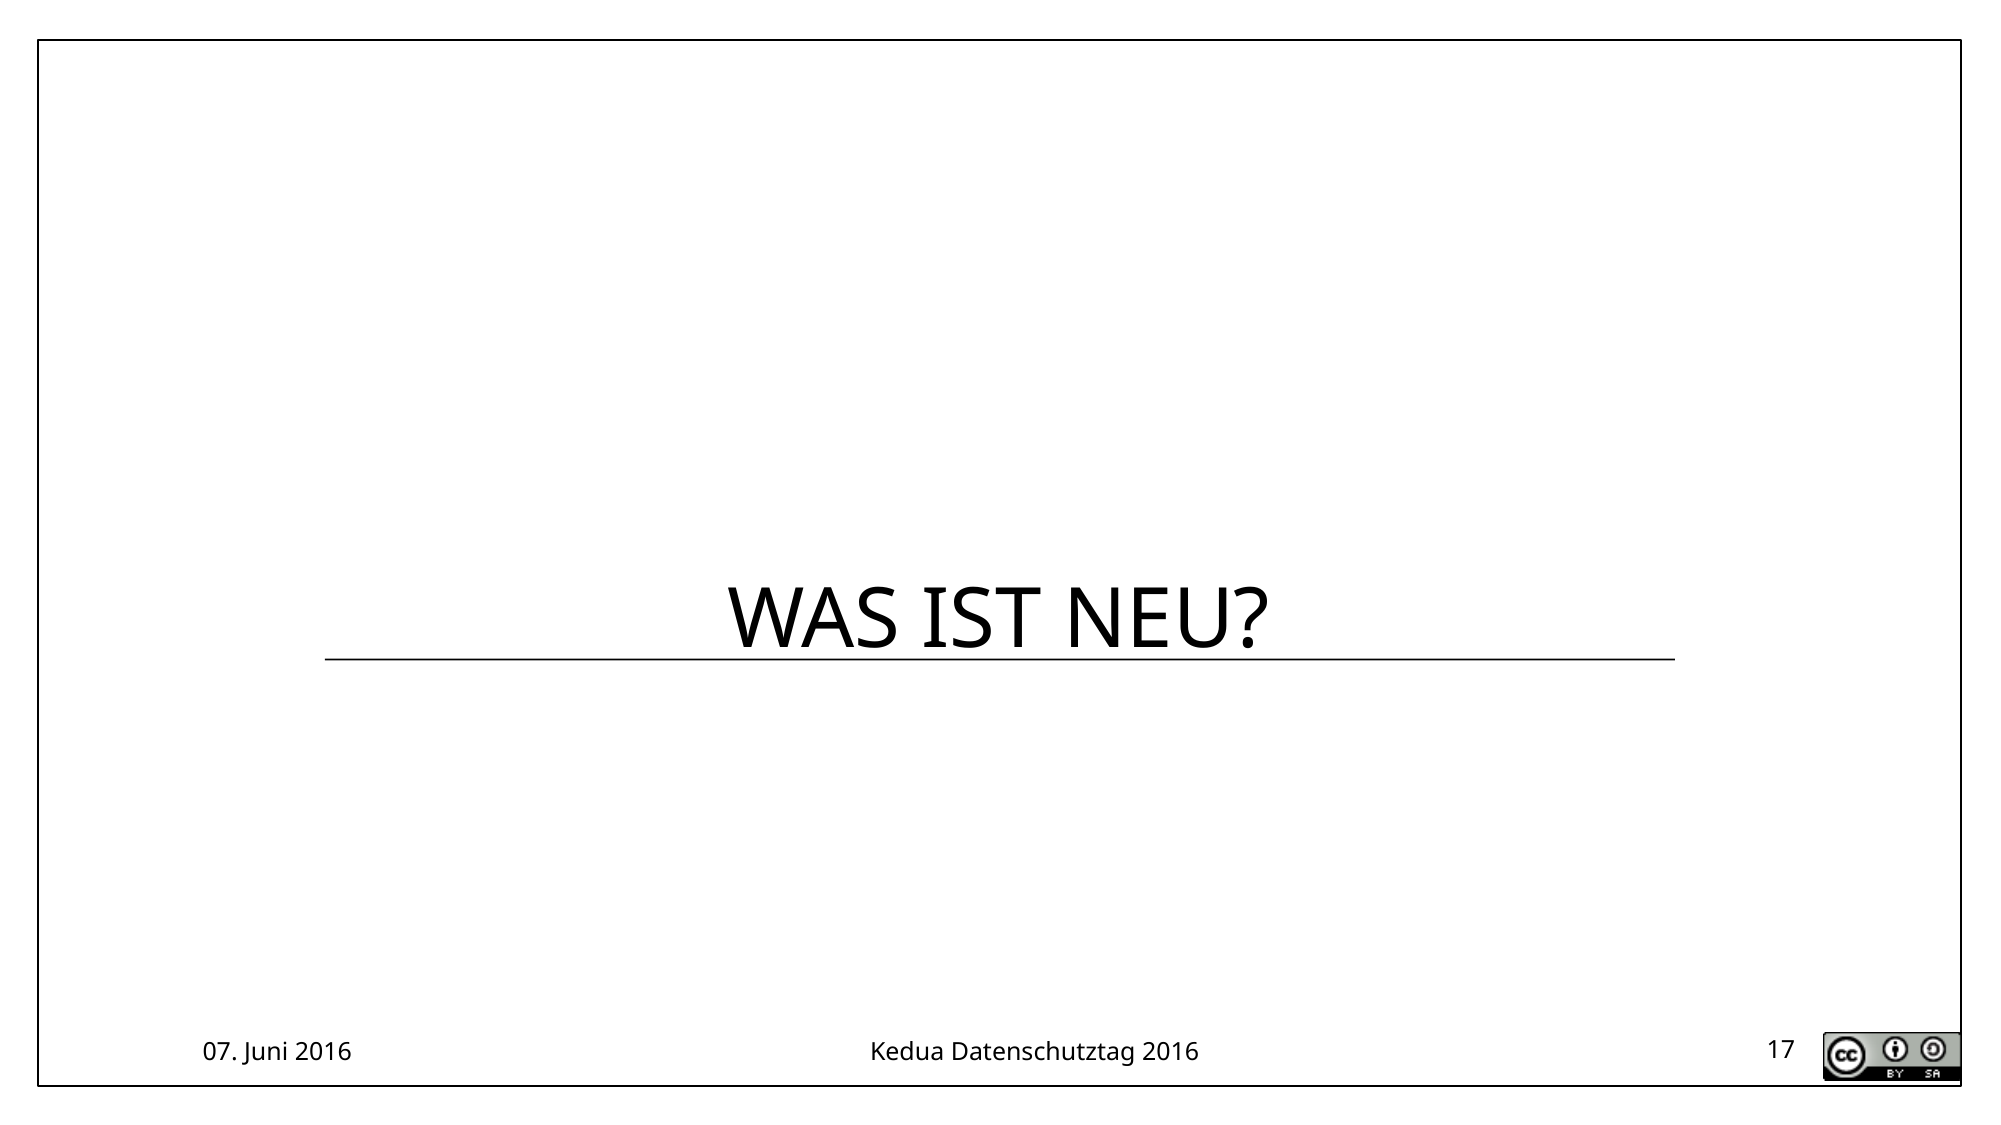

# Was ist Neu?
07. Juni 2016
Kedua Datenschutztag 2016